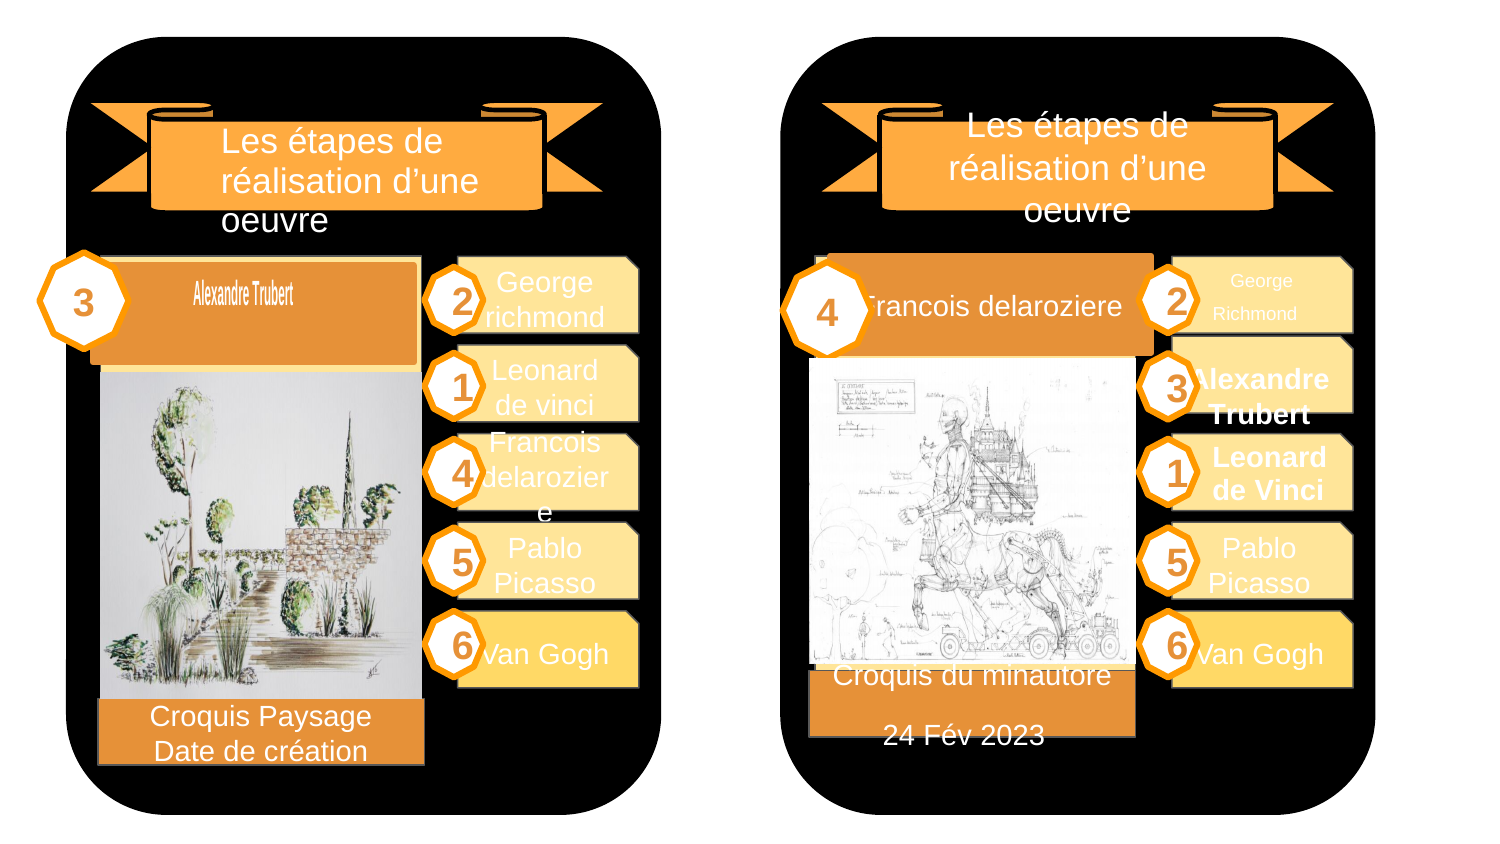

Les étapes de réalisation d’une oeuvre
Les étapes de réalisation d’une oeuvre
George richmond
3
 George Richmond
Francois delaroziere
Image de l’oeuvre
Image de l’oeuvre
2
2
4
 Alexandre Trubert
Leonard de vinci
1
3
Francois delaroziere
4
1
Leonard de Vinci
Pablo Picasso
Pablo Picasso
5
5
6
6
Van Gogh
Van Gogh
Croquis du minautore
24 Fév 2023
Croquis Paysage
Date de création